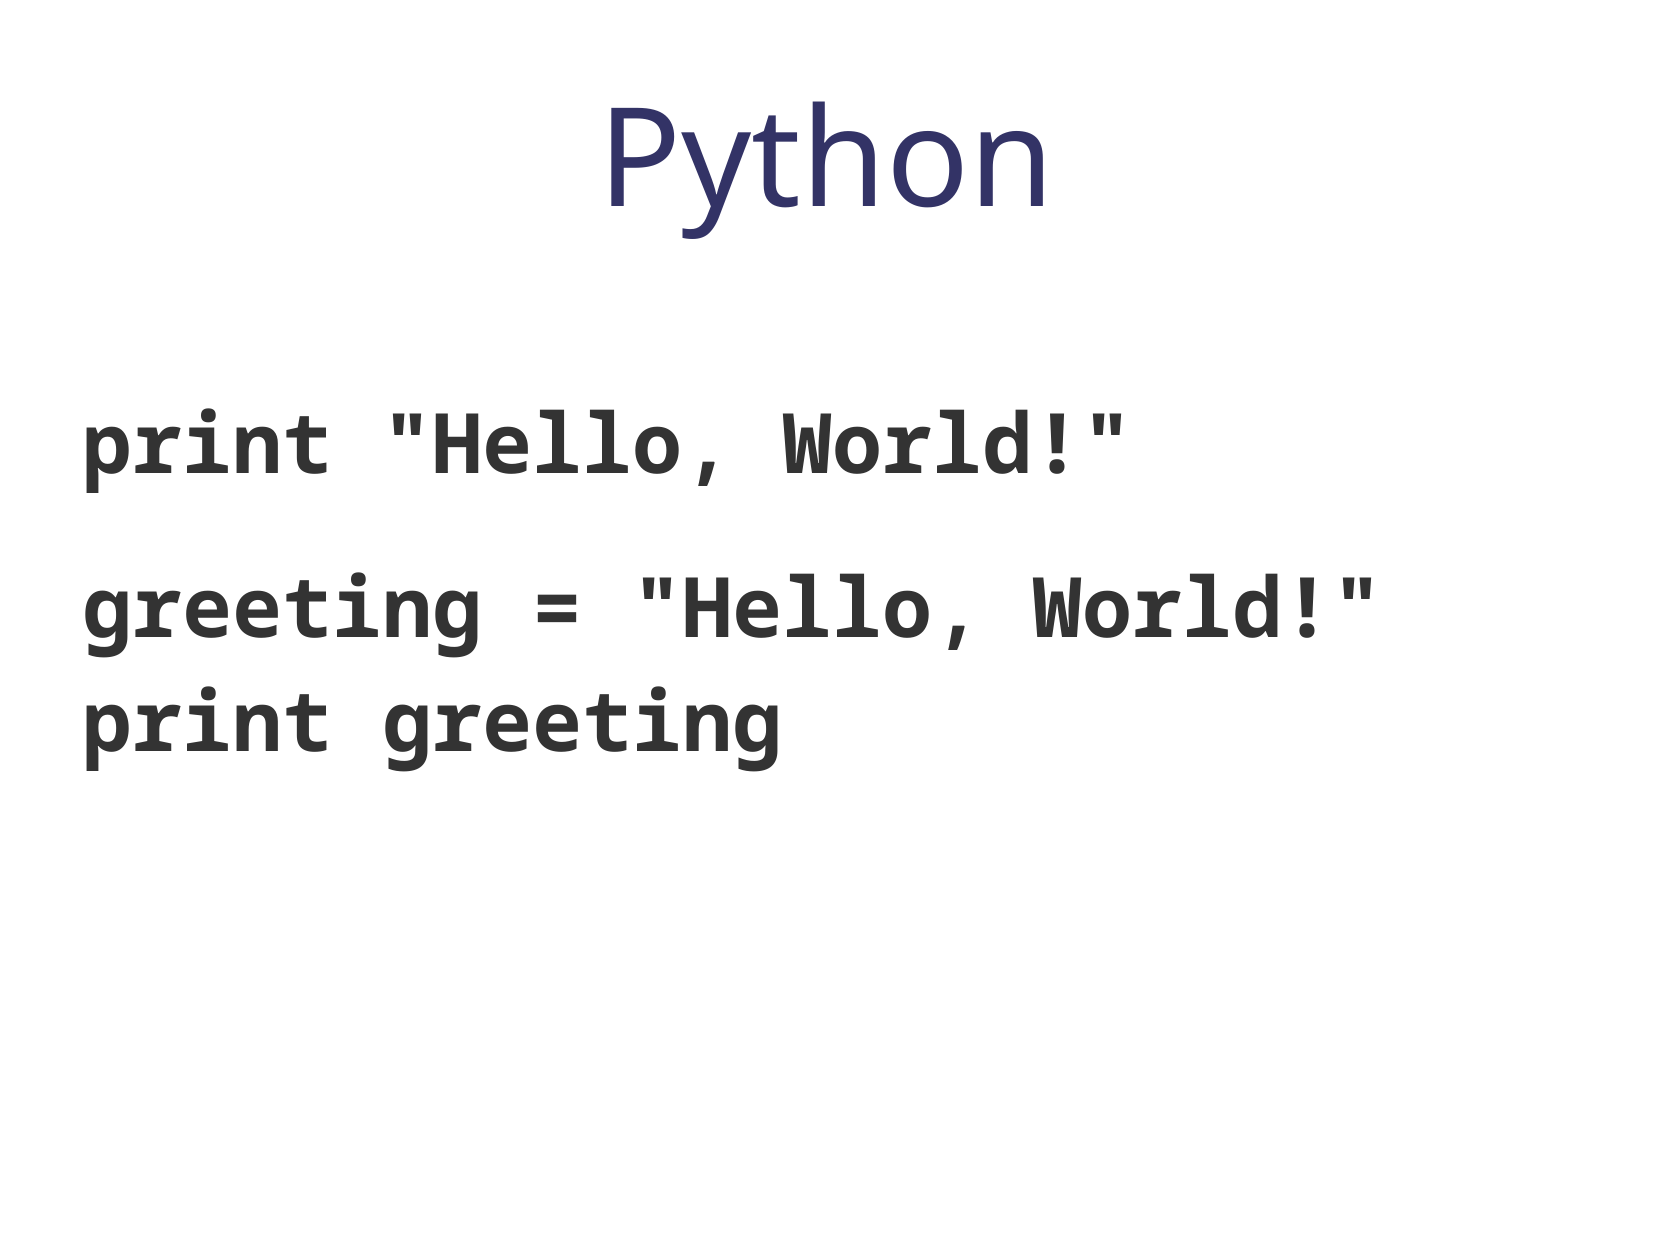

# Python
print "Hello, World!"
greeting = "Hello, World!"
print greeting